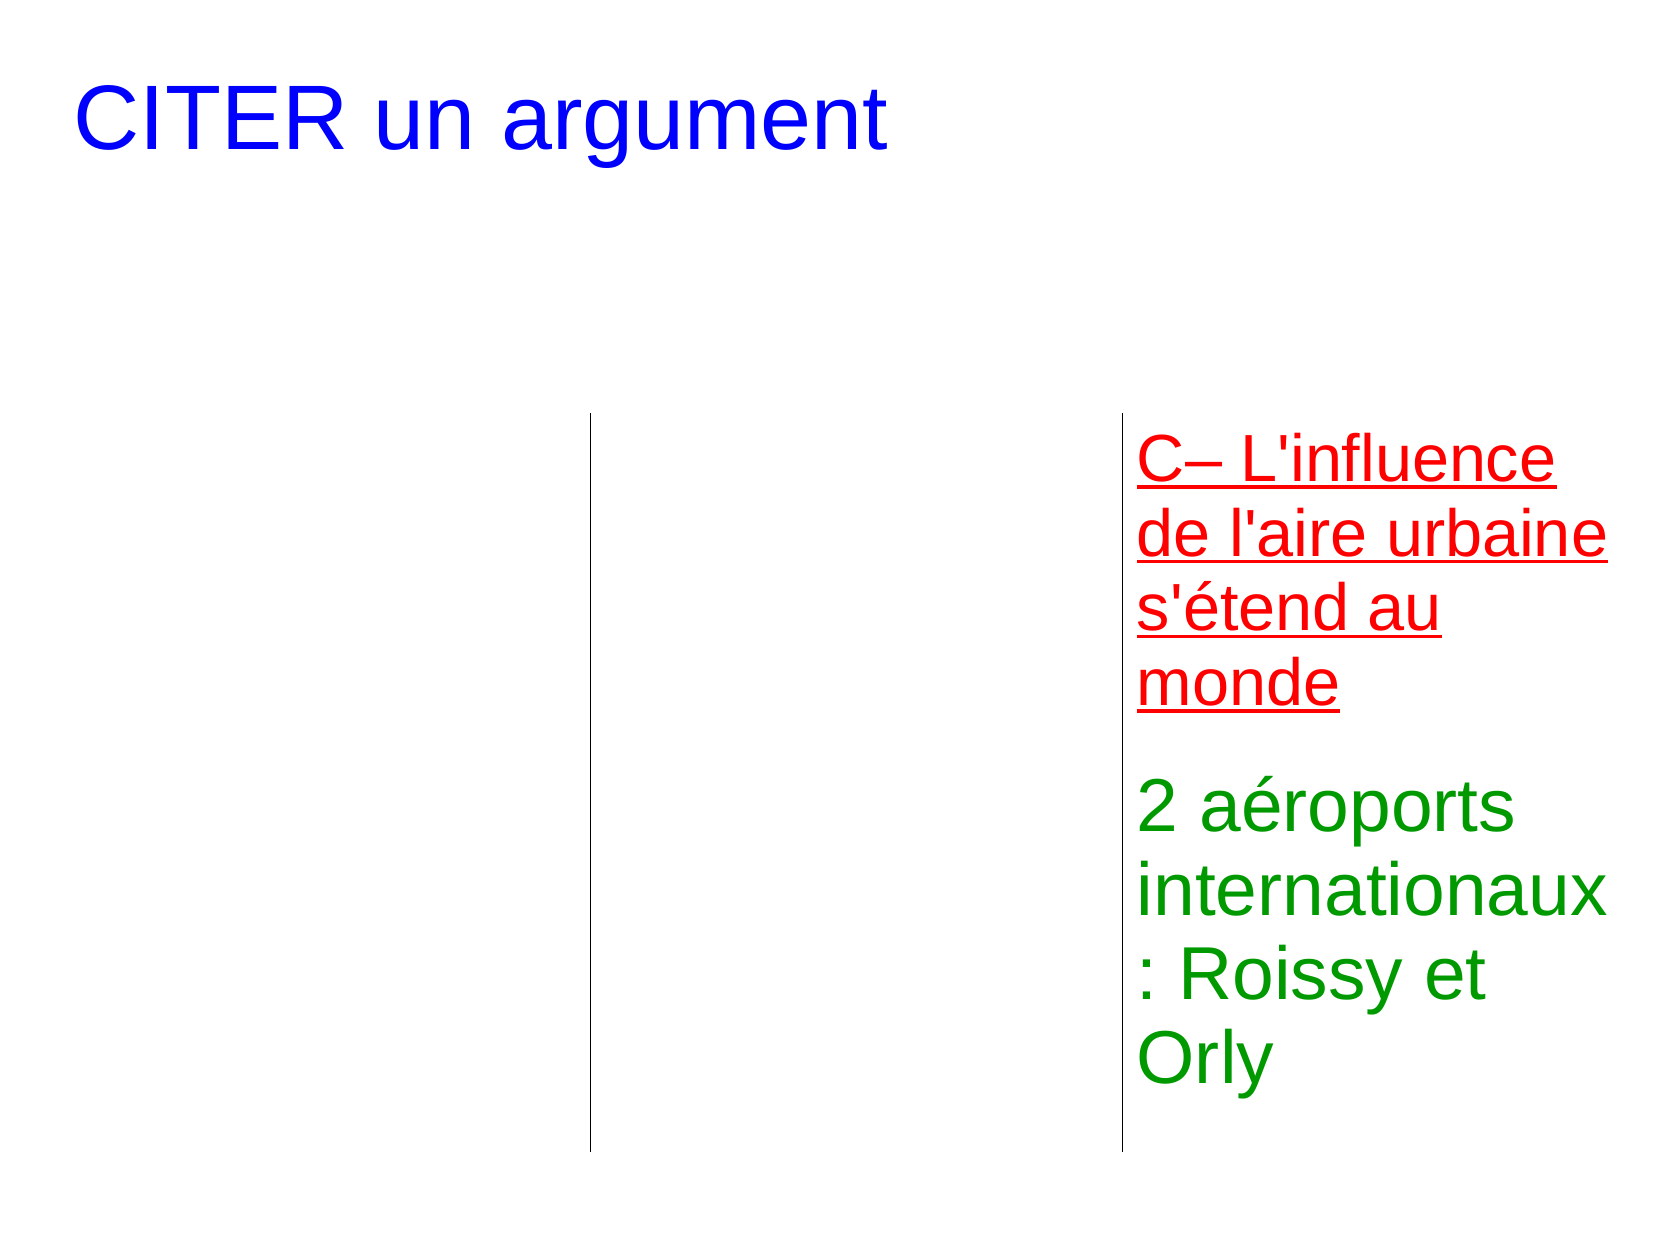

CITER un argument
C– L'influence de l'aire urbaine
s'étend au monde
2 aéroports internationaux : Roissy et Orly